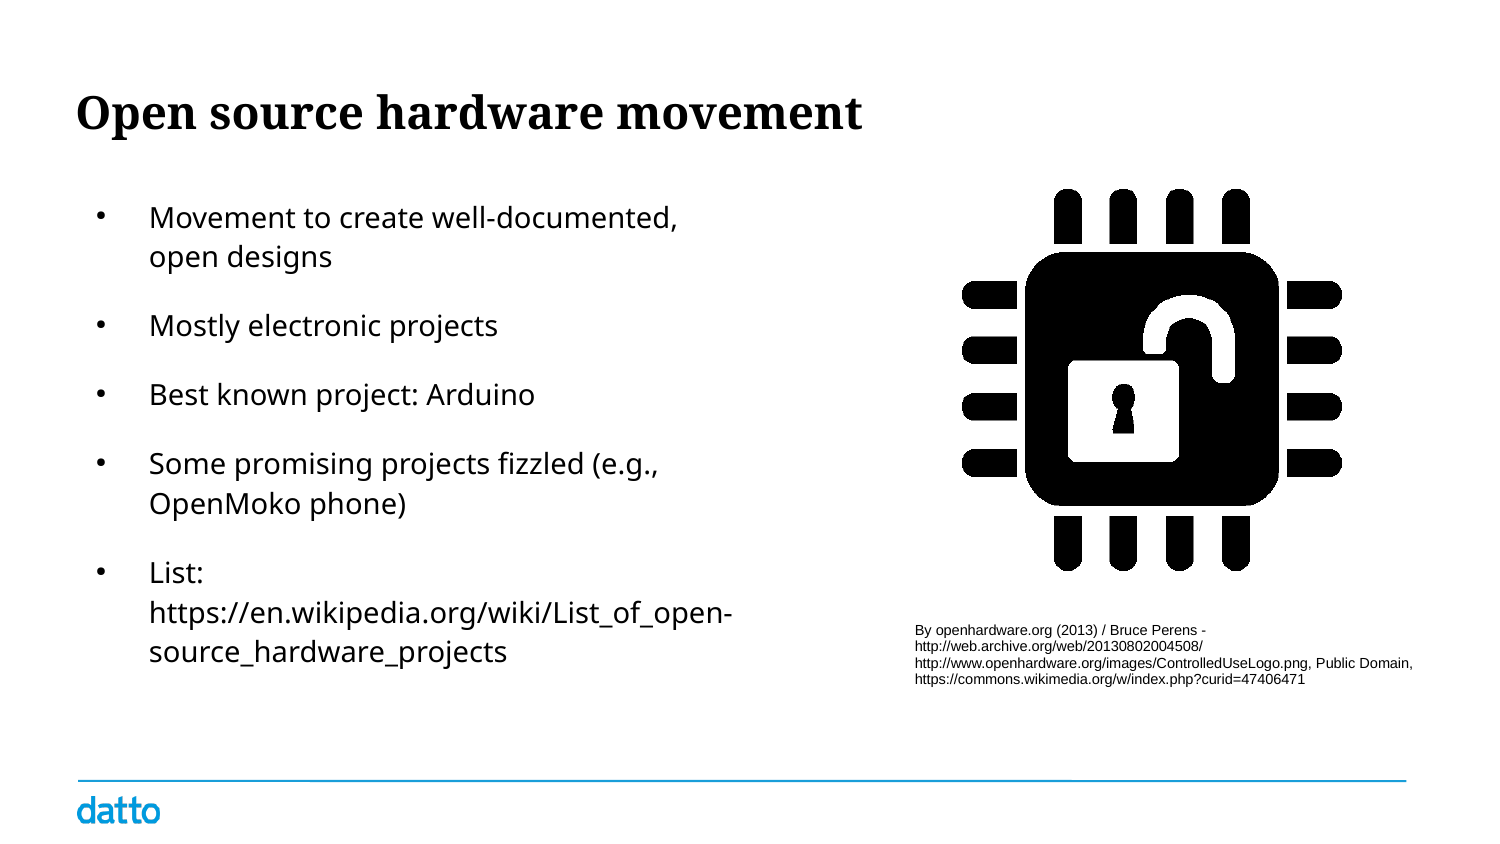

# Open source hardware movement
Movement to create well-documented, open designs
Mostly electronic projects
Best known project: Arduino
Some promising projects fizzled (e.g., OpenMoko phone)
List: https://en.wikipedia.org/wiki/List_of_open-source_hardware_projects
By openhardware.org (2013) / Bruce Perens - http://web.archive.org/web/20130802004508/
http://www.openhardware.org/images/ControlledUseLogo.png, Public Domain, https://commons.wikimedia.org/w/index.php?curid=47406471